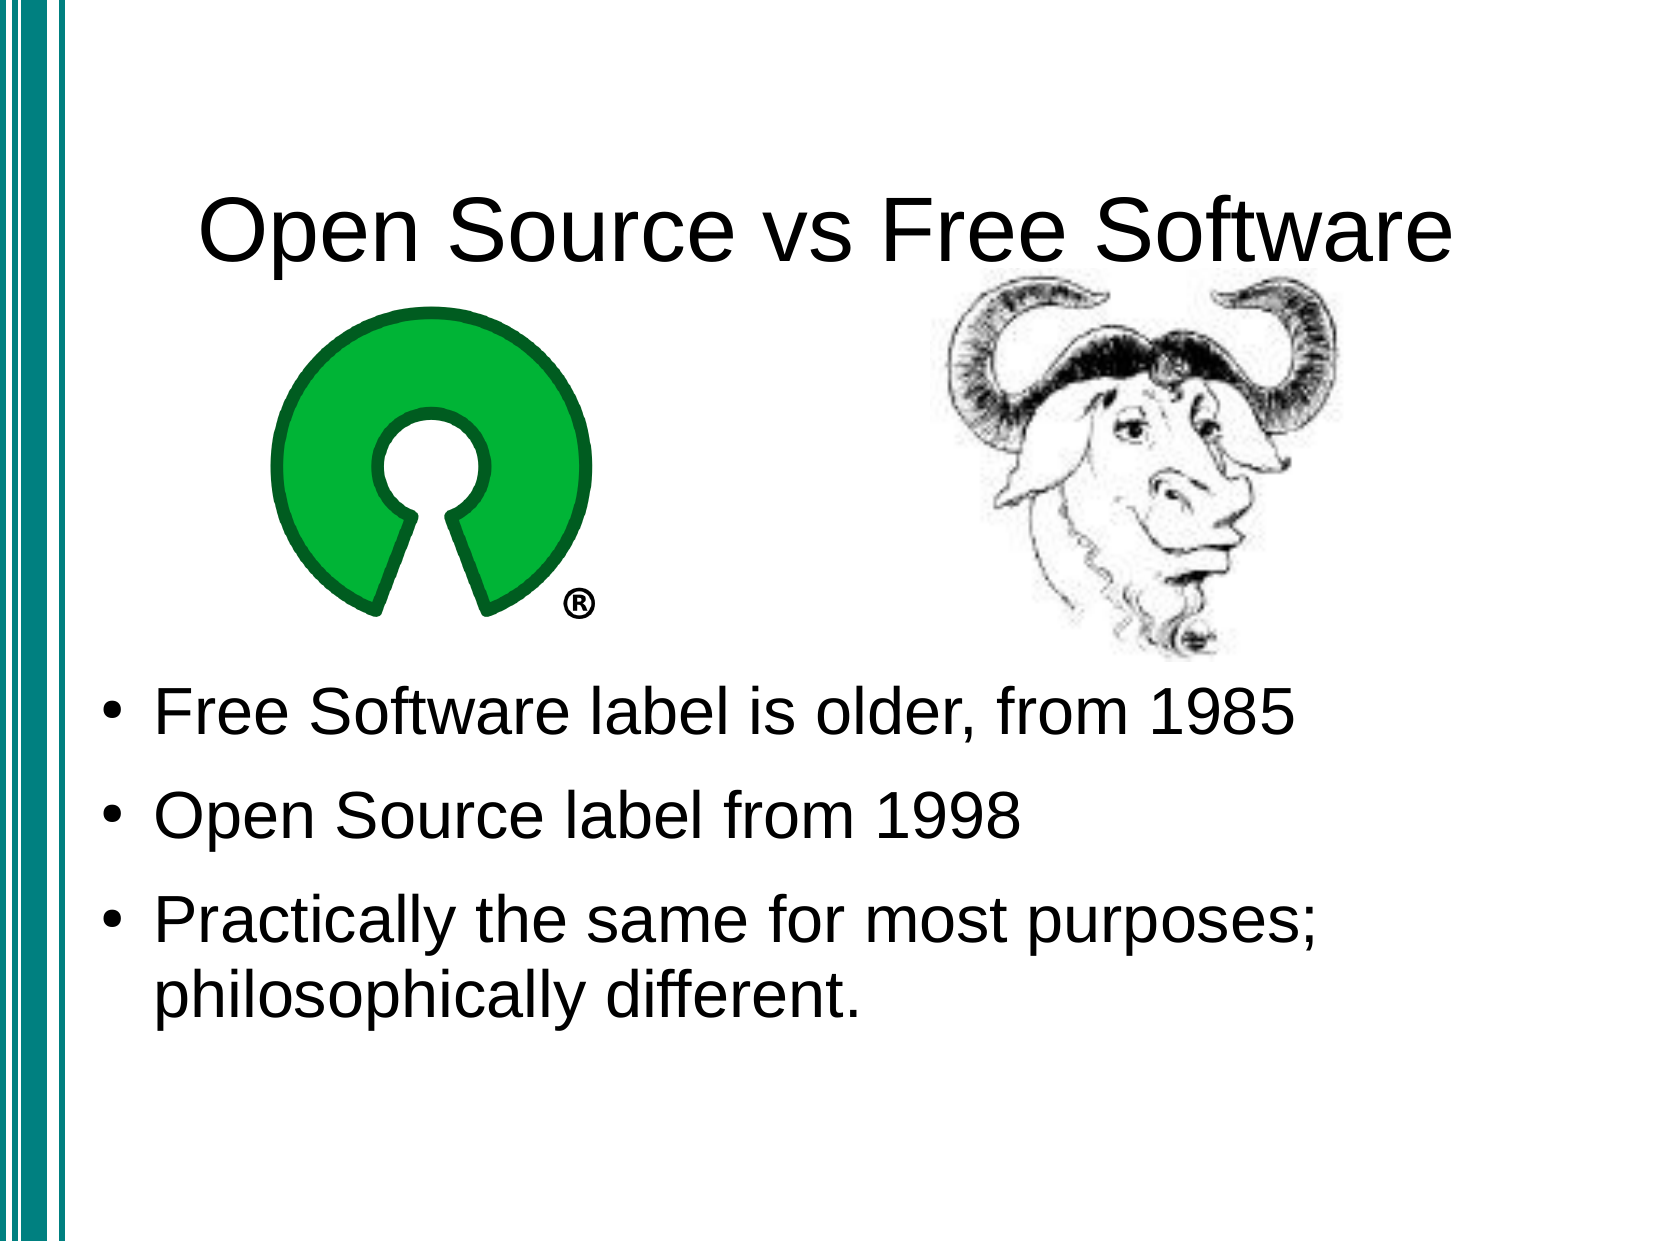

# Open Source vs Free Software
Free Software label is older, from 1985
Open Source label from 1998
Practically the same for most purposes; philosophically different.